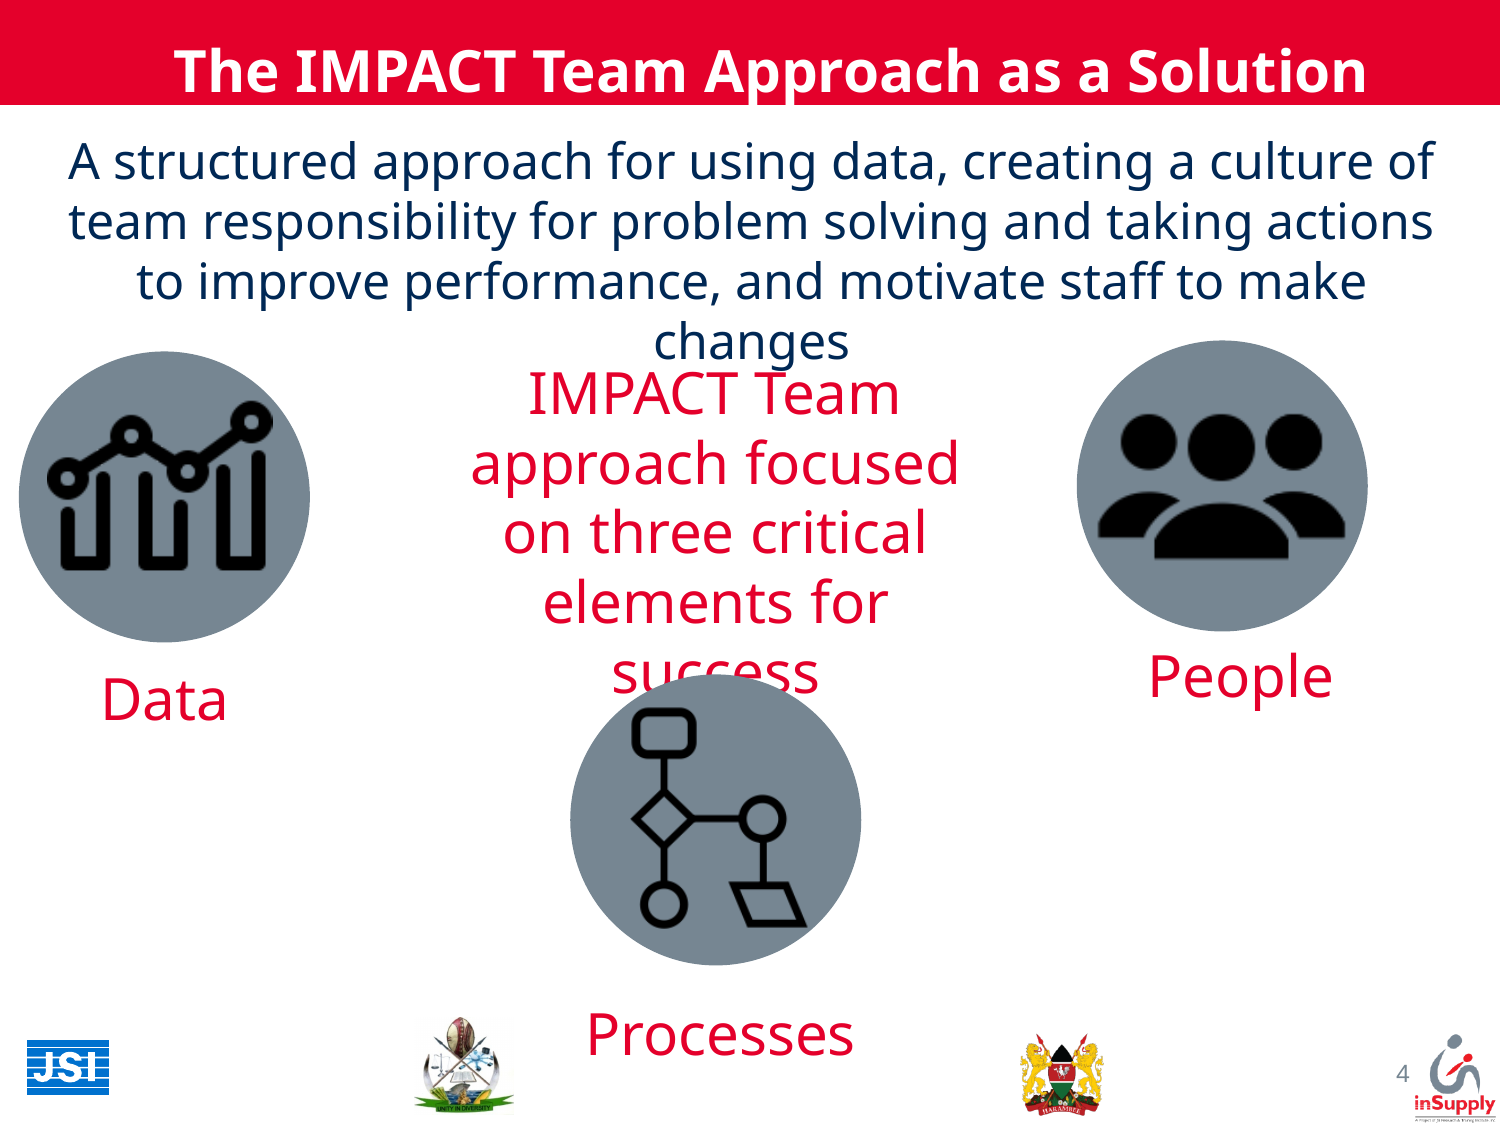

The IMPACT Team Approach as a Solution
A structured approach for using data, creating a culture of team responsibility for problem solving and taking actions to improve performance, and motivate staff to make changes
IMPACT Team approach focused on three critical elements for success
People
Data
Processes